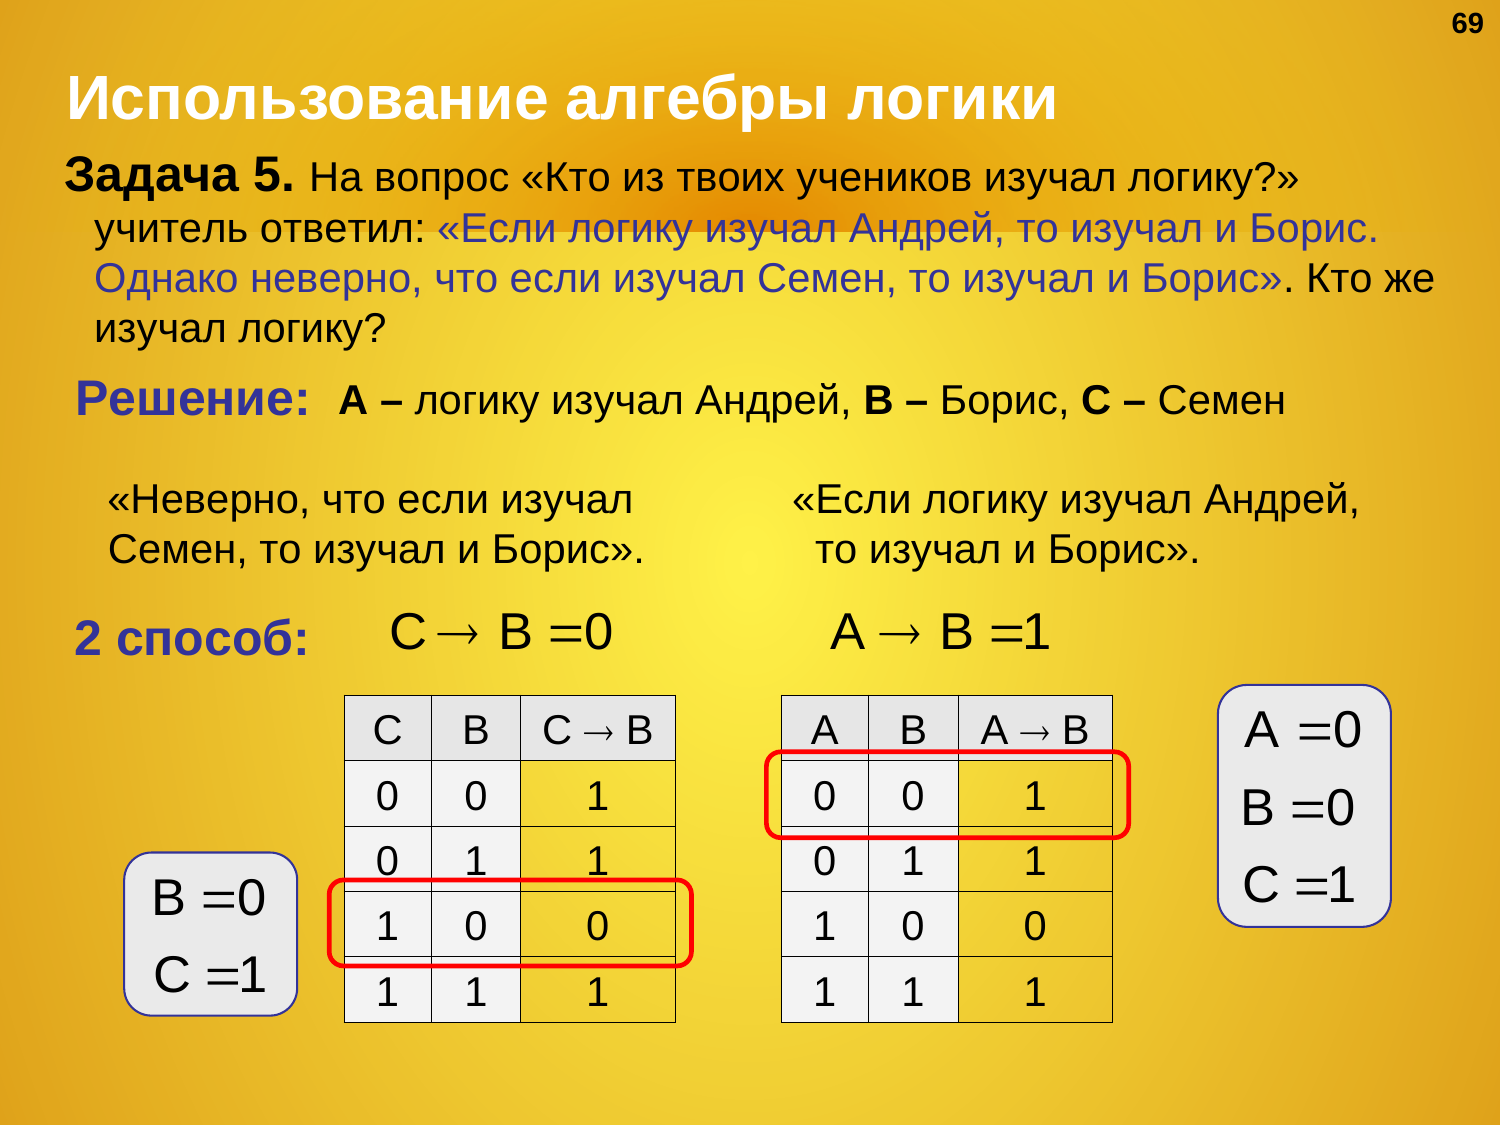

# Использование алгебры логики
Задача 5. На вопрос «Кто из твоих учеников изучал логику?» учитель ответил: «Если логику изучал Андрей, то изучал и Борис. Однако неверно, что если изучал Семен, то изучал и Борис». Кто же изучал логику?
Решение:
A – логику изучал Андрей, B – Борис, C – Семен
«Неверно, что если изучал
 Семен, то изучал и Борис».
«Если логику изучал Андрей,
 то изучал и Борис».
2 способ:
| С | B | С  B |
| --- | --- | --- |
| 0 | 0 | 1 |
| 0 | 1 | 1 |
| 1 | 0 | 0 |
| 1 | 1 | 1 |
| A | B | A  B |
| --- | --- | --- |
| 0 | 0 | 1 |
| 0 | 1 | 1 |
| 1 | 0 | 0 |
| 1 | 1 | 1 |